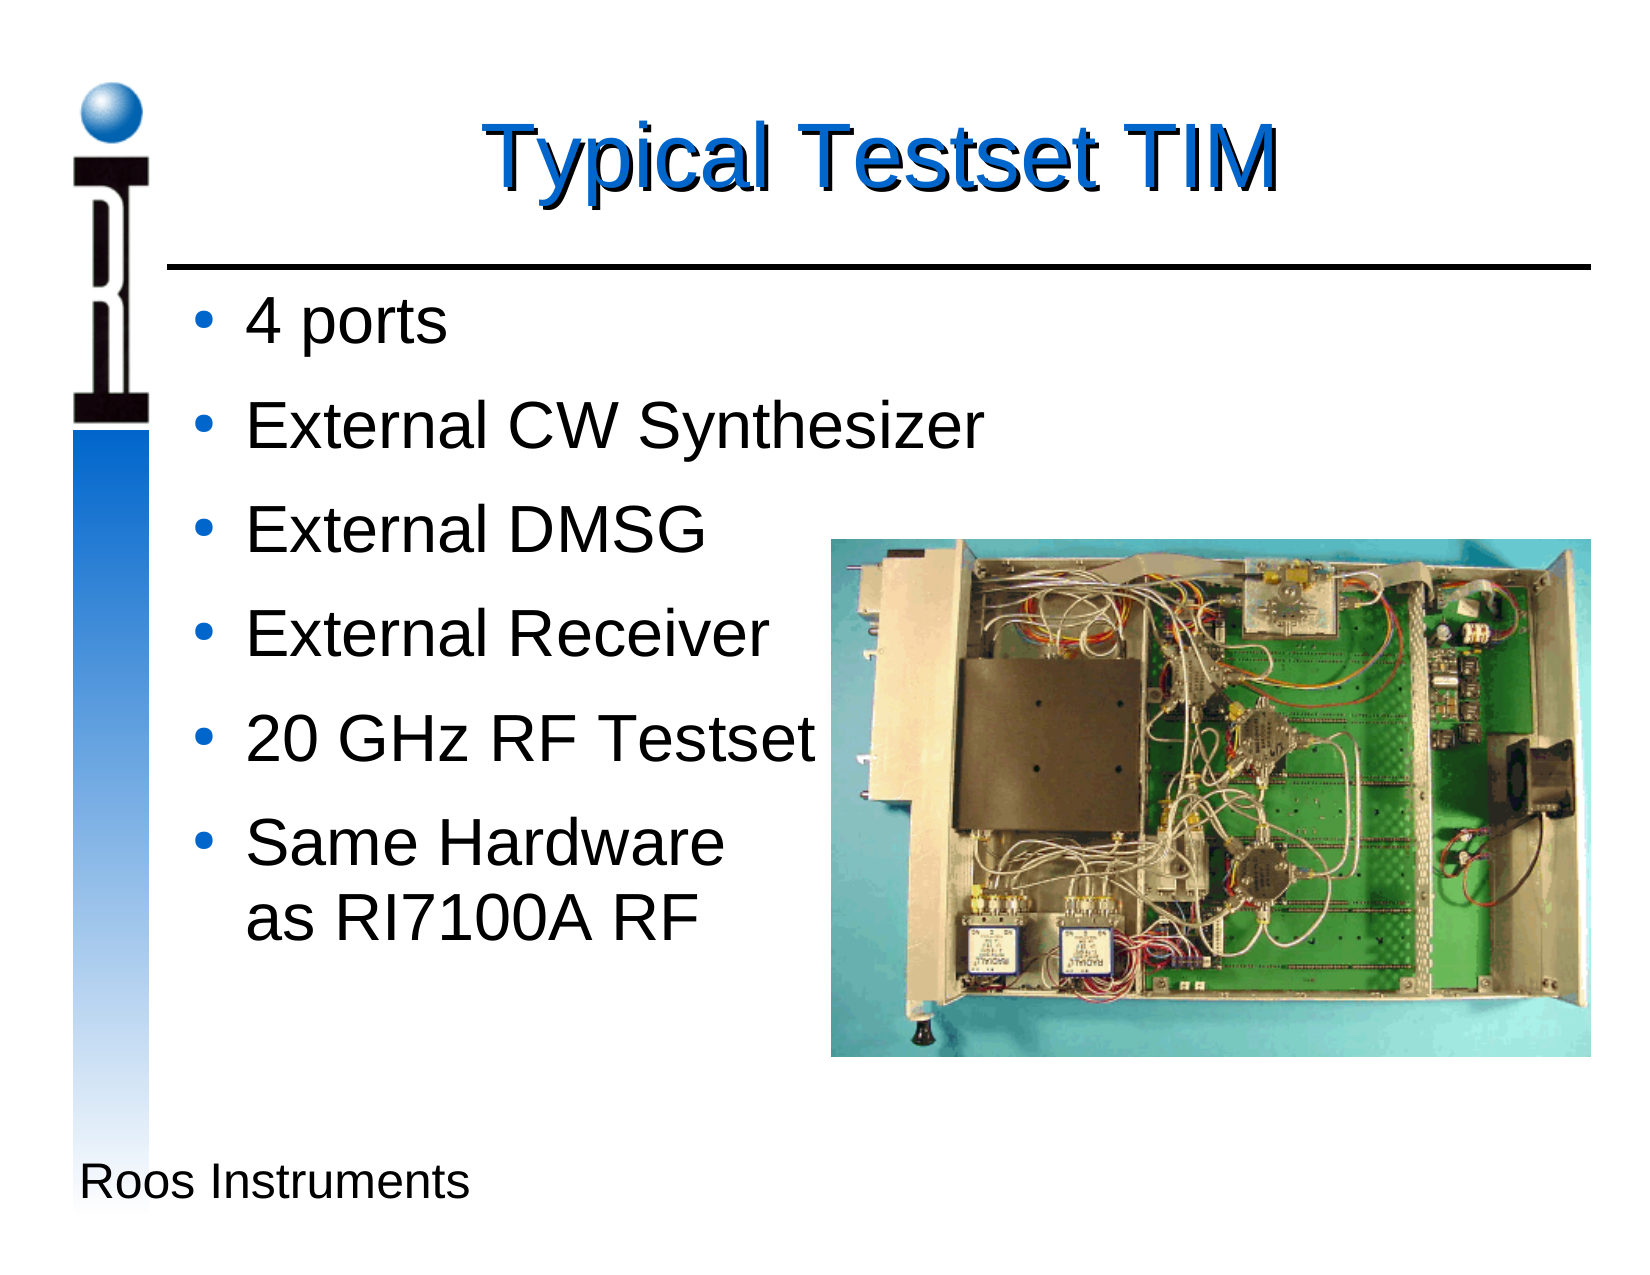

# Typical Testset TIM
4 ports
External CW Synthesizer
External DMSG
External Receiver
20 GHz RF Testset
Same Hardware
as RI7100A RF